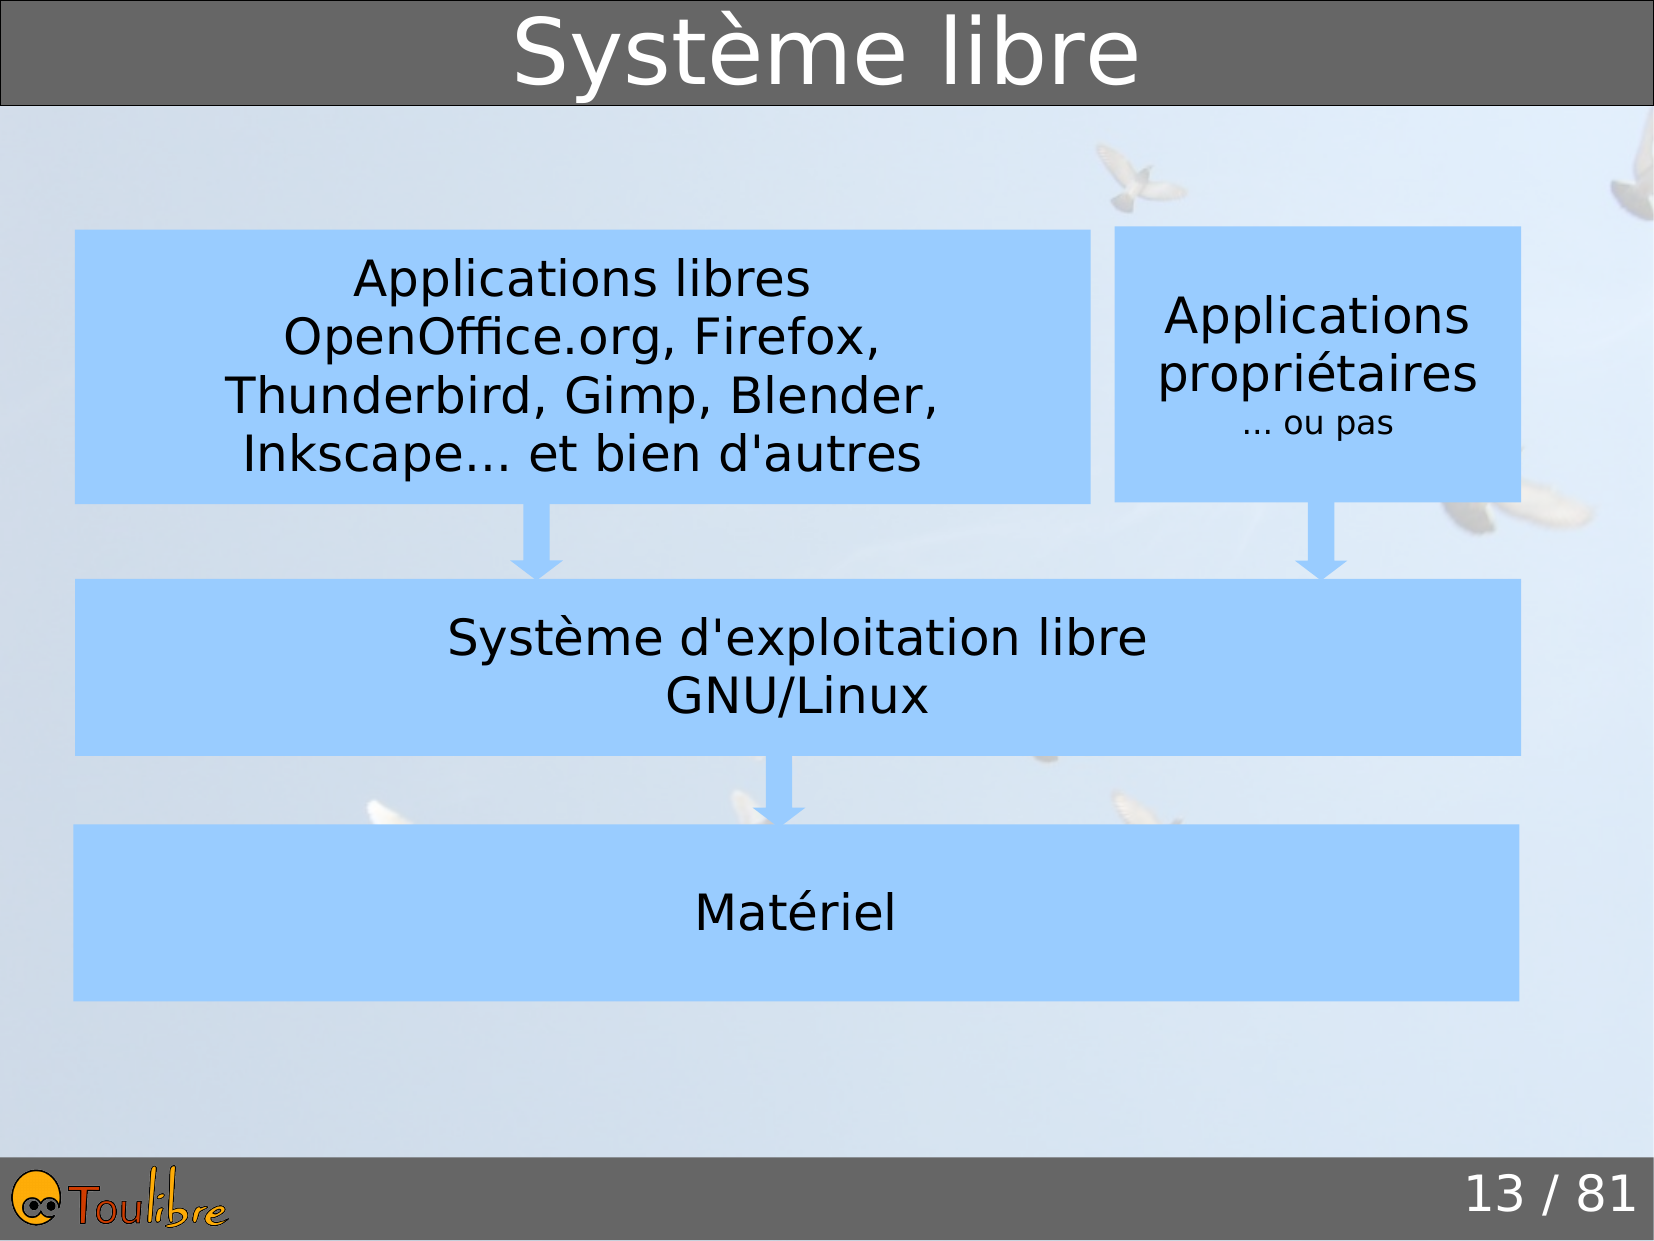

# Système libre
Applications
propriétaires
... ou pas
Applications libres
OpenOffice.org, Firefox,
Thunderbird, Gimp, Blender,
Inkscape... et bien d'autres
Système d'exploitation libre
GNU/Linux
Matériel